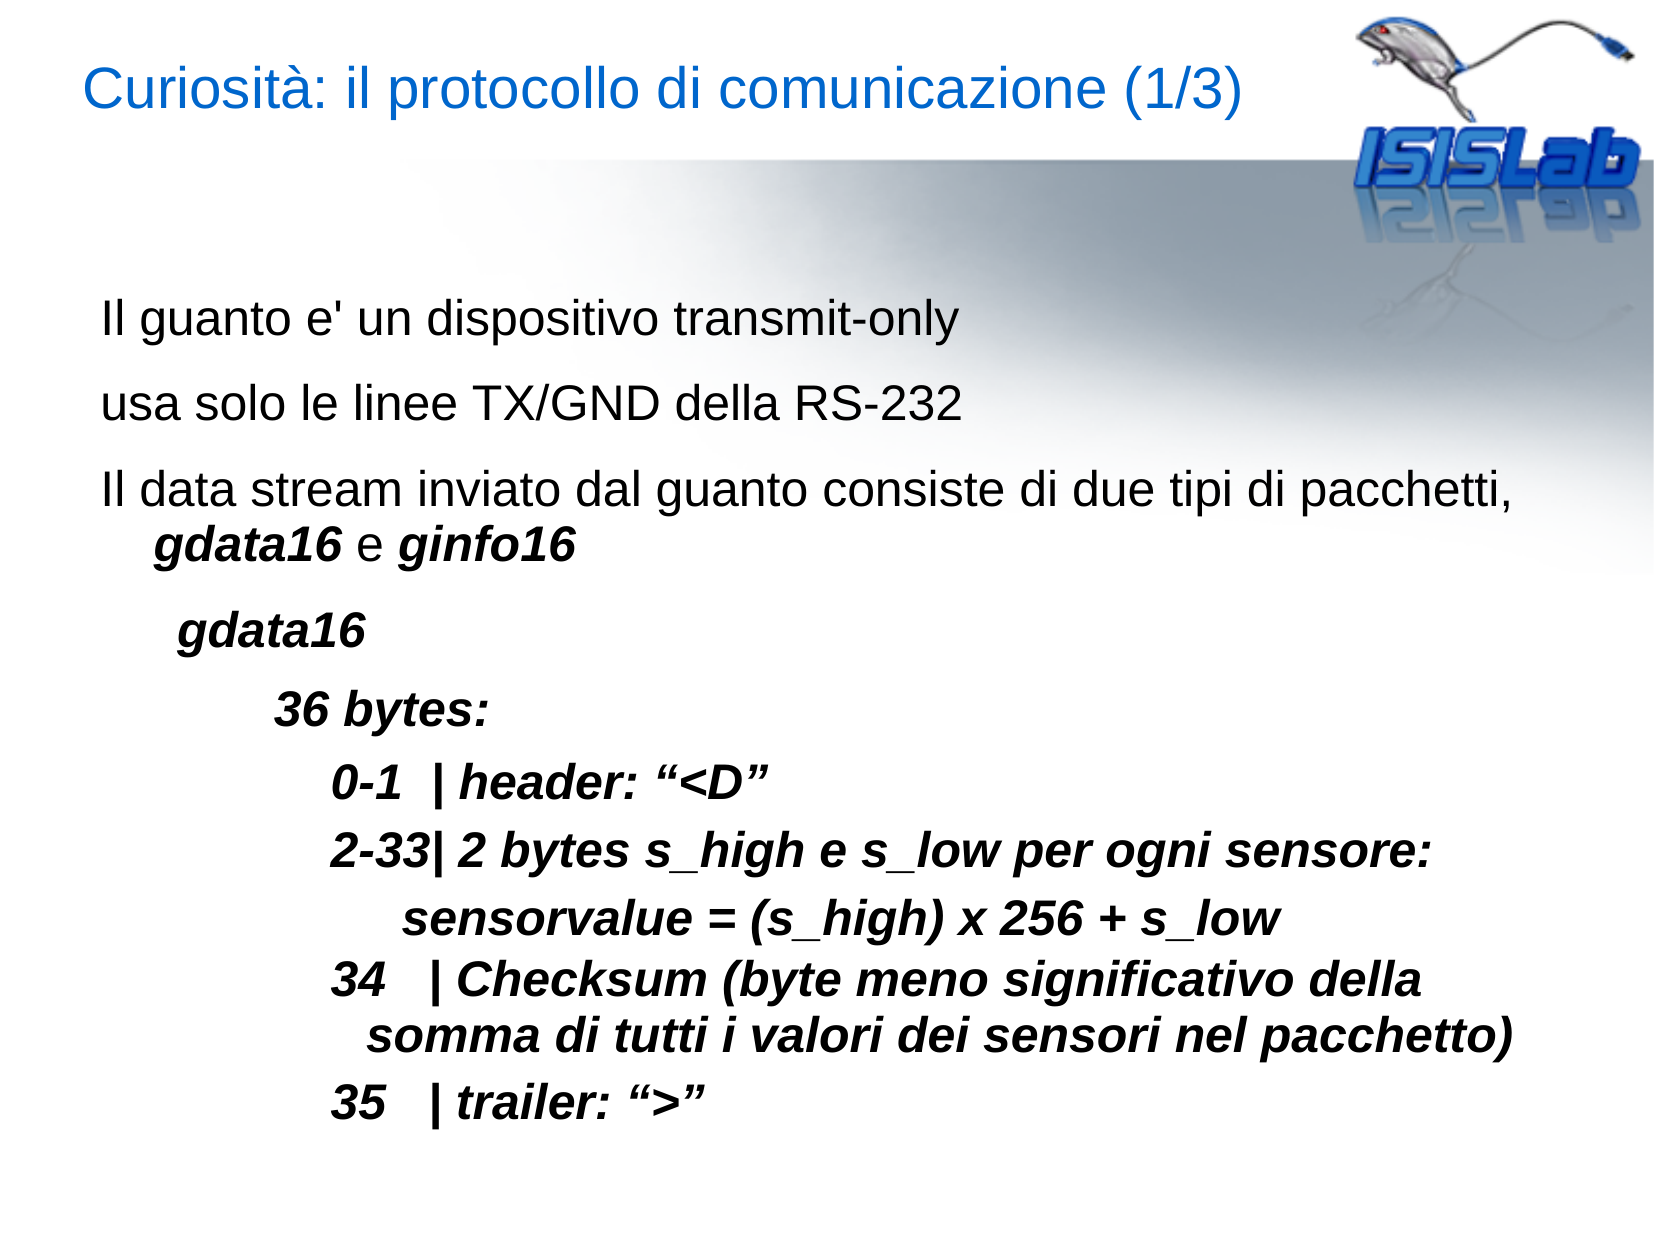

# Curiosità: il protocollo di comunicazione (1/3)
Il guanto e' un dispositivo transmit-only
usa solo le linee TX/GND della RS-232
Il data stream inviato dal guanto consiste di due tipi di pacchetti, gdata16 e ginfo16
gdata16
 36 bytes:
0-1 | header: “<D”
2-33| 2 bytes s_high e s_low per ogni sensore:
sensorvalue = (s_high) x 256 + s_low
34 | Checksum (byte meno significativo della somma di tutti i valori dei sensori nel pacchetto)
35 | trailer: “>”